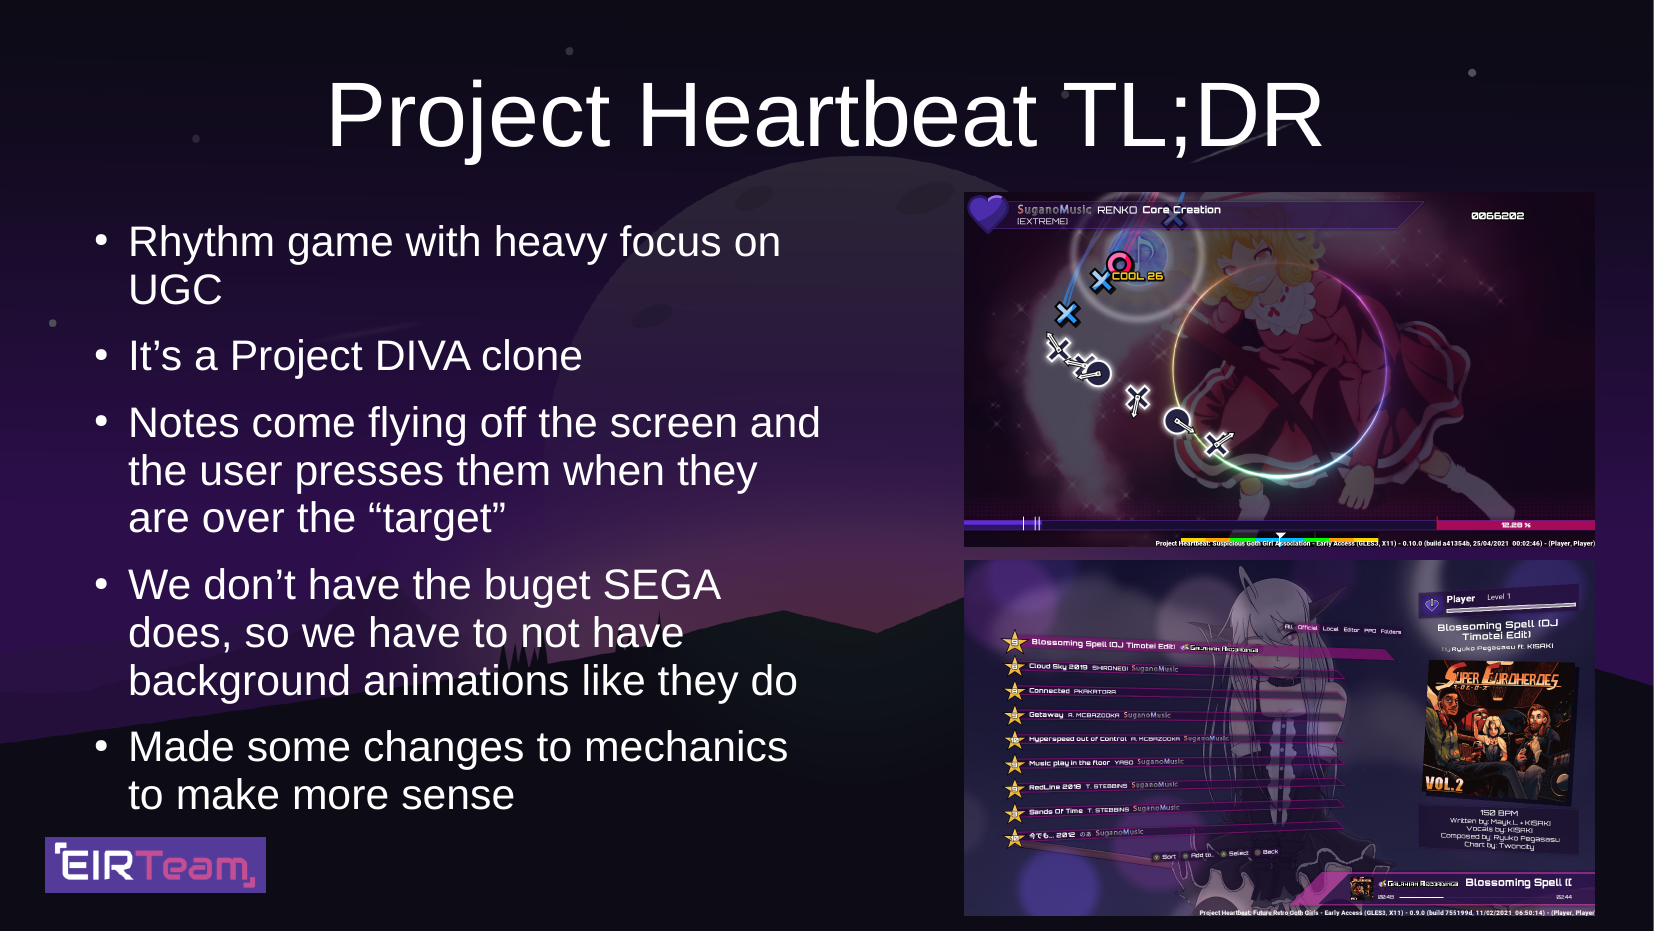

# Project Heartbeat TL;DR
Rhythm game with heavy focus on UGC
It’s a Project DIVA clone
Notes come flying off the screen and the user presses them when they are over the “target”
We don’t have the buget SEGA does, so we have to not have background animations like they do
Made some changes to mechanics to make more sense